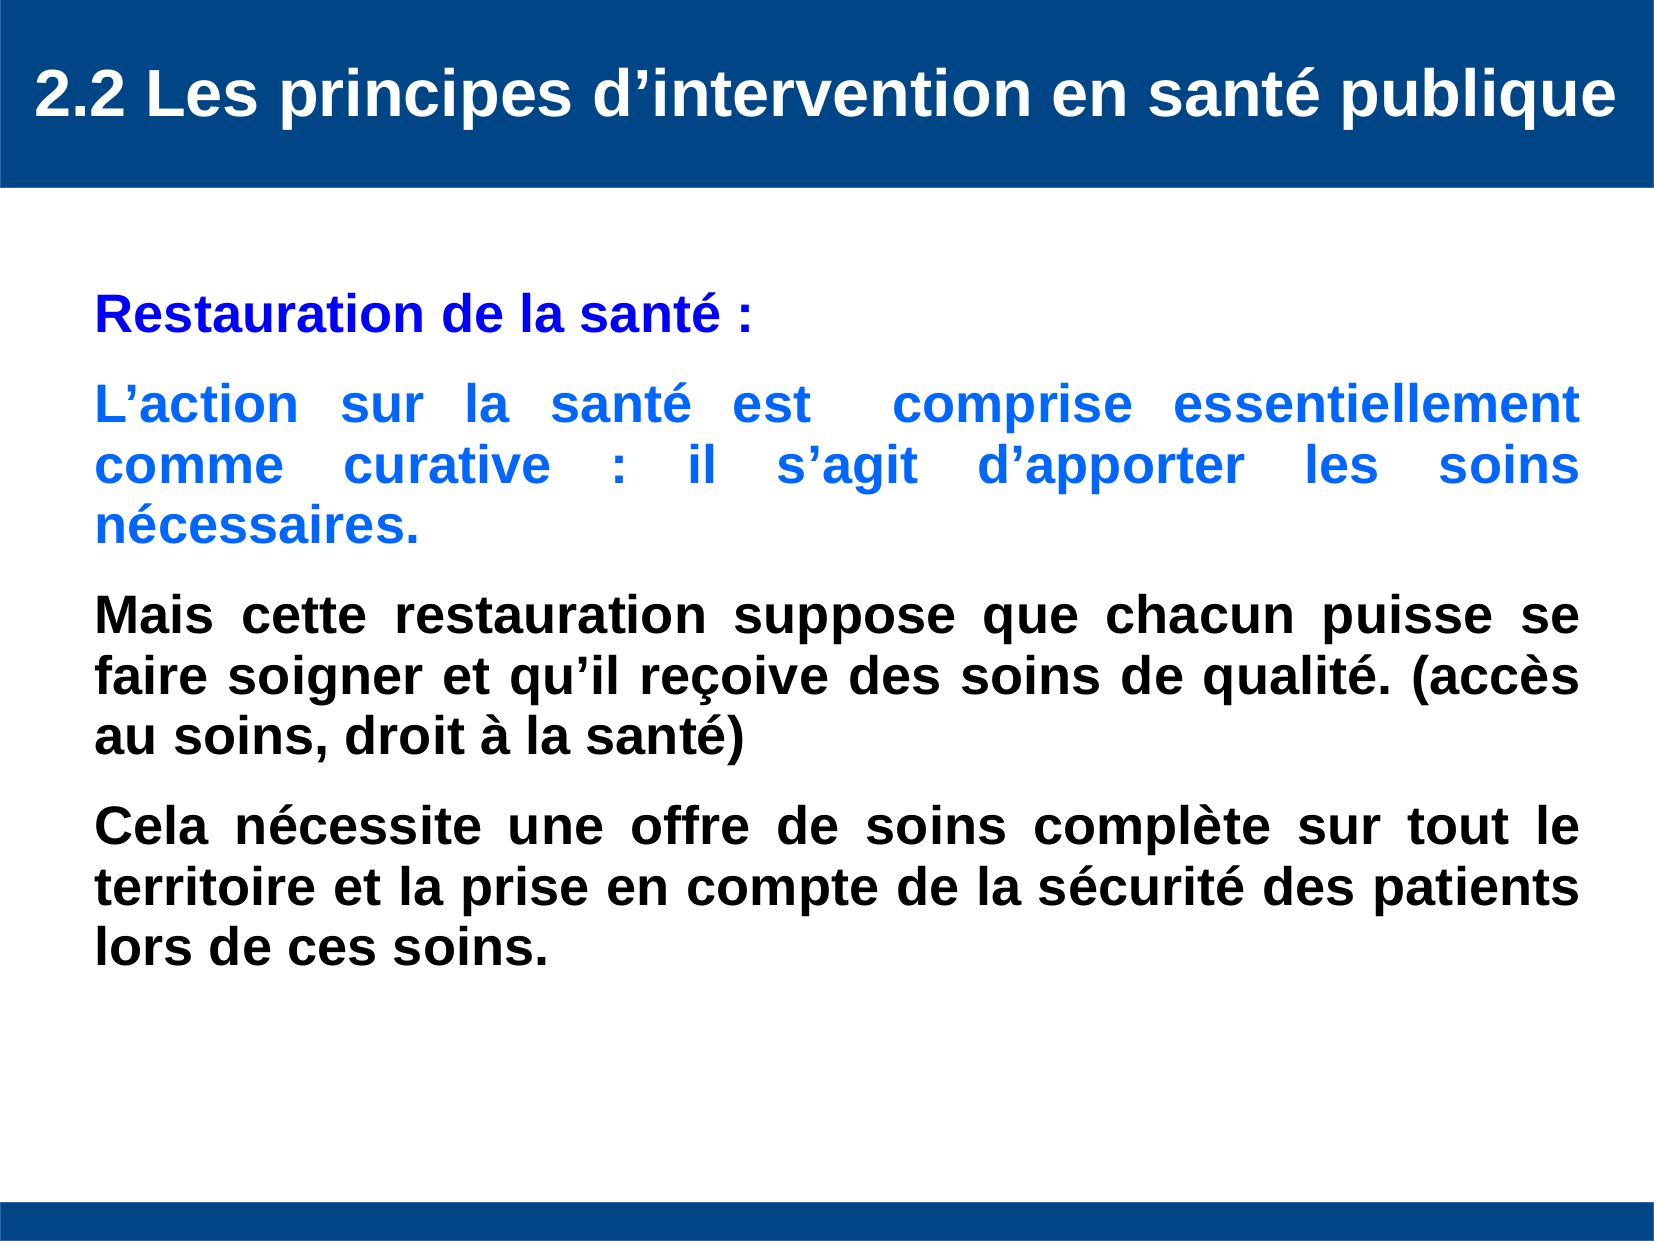

# 2.2 Les principes d’intervention en santé publique
Restauration de la santé :
L’action sur la santé est comprise essentiellement comme curative : il s’agit d’apporter les soins nécessaires.
Mais cette restauration suppose que chacun puisse se faire soigner et qu’il reçoive des soins de qualité. (accès au soins, droit à la santé)
Cela nécessite une offre de soins complète sur tout le territoire et la prise en compte de la sécurité des patients lors de ces soins.